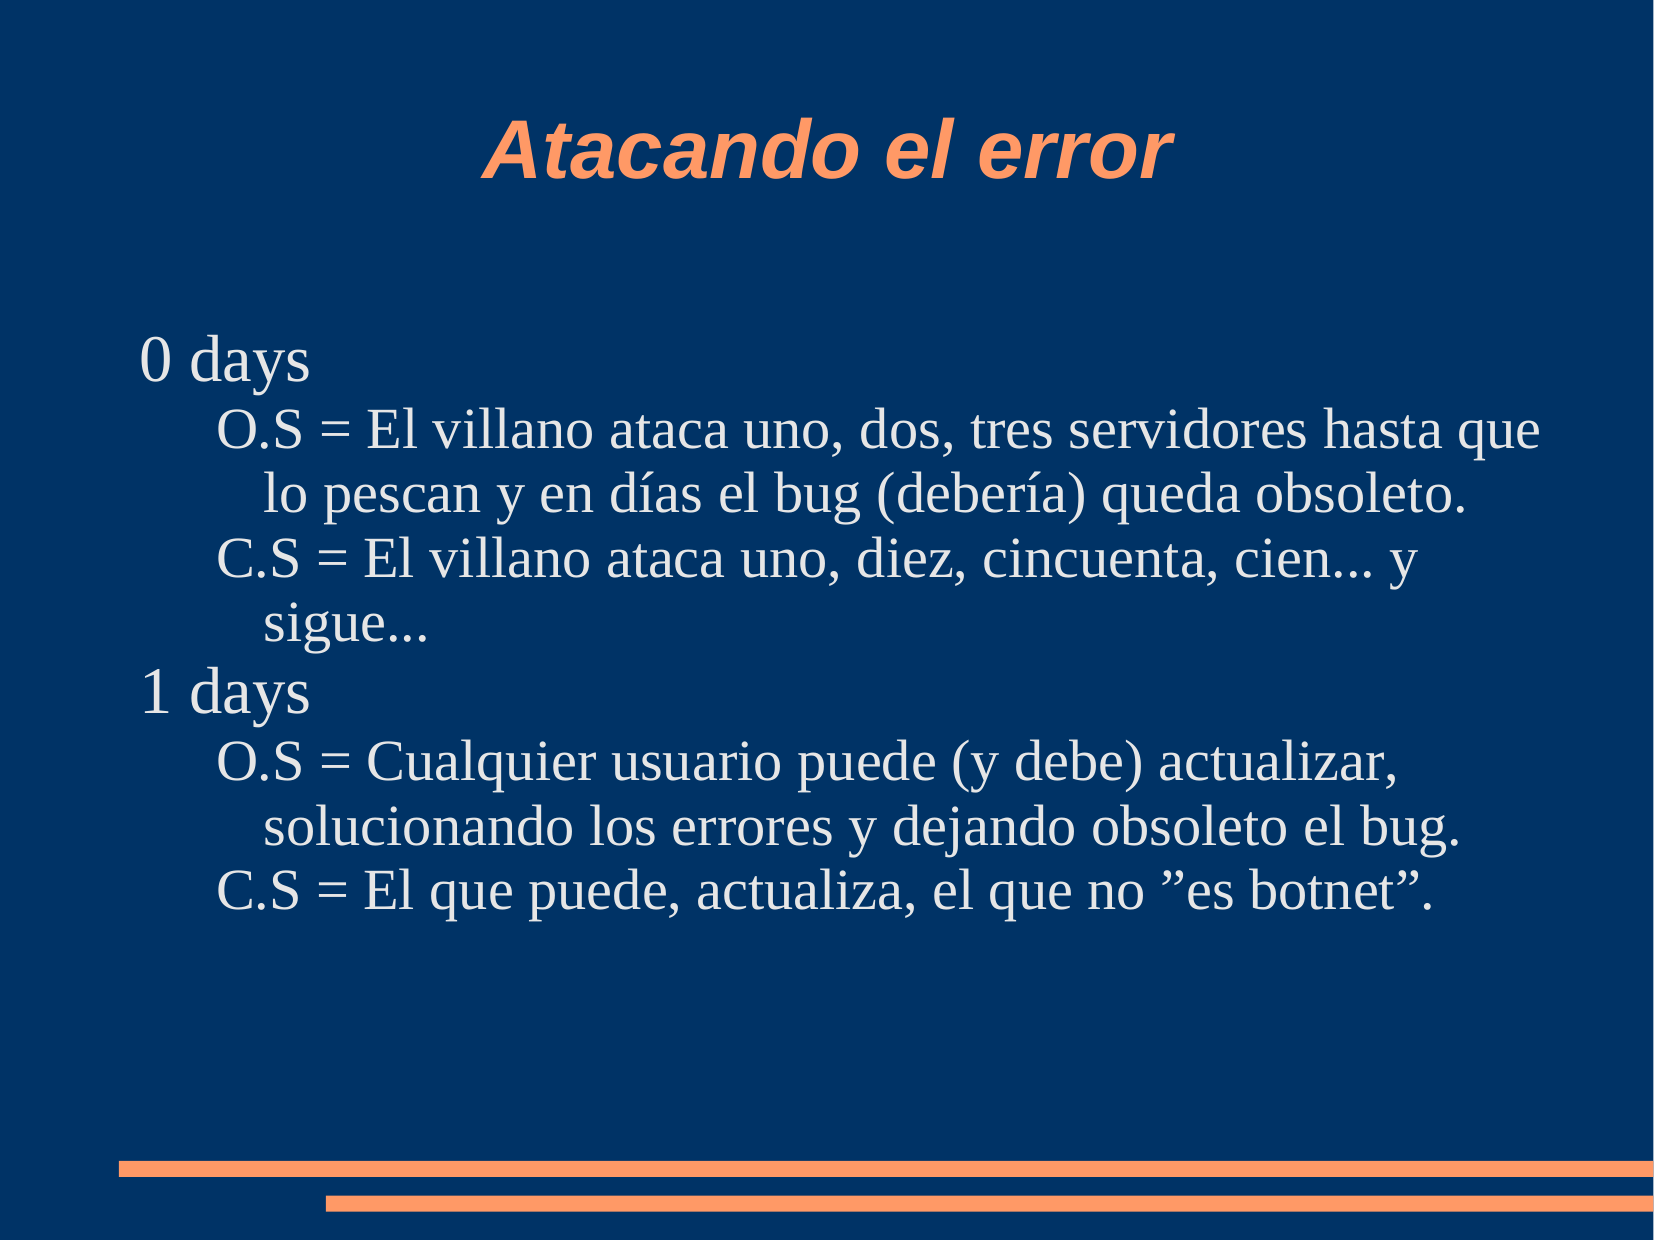

# Atacando el error
0 days
O.S = El villano ataca uno, dos, tres servidores hasta que lo pescan y en días el bug (debería) queda obsoleto.
C.S = El villano ataca uno, diez, cincuenta, cien... y sigue...
1 days
O.S = Cualquier usuario puede (y debe) actualizar, solucionando los errores y dejando obsoleto el bug.
C.S = El que puede, actualiza, el que no ”es botnet”.